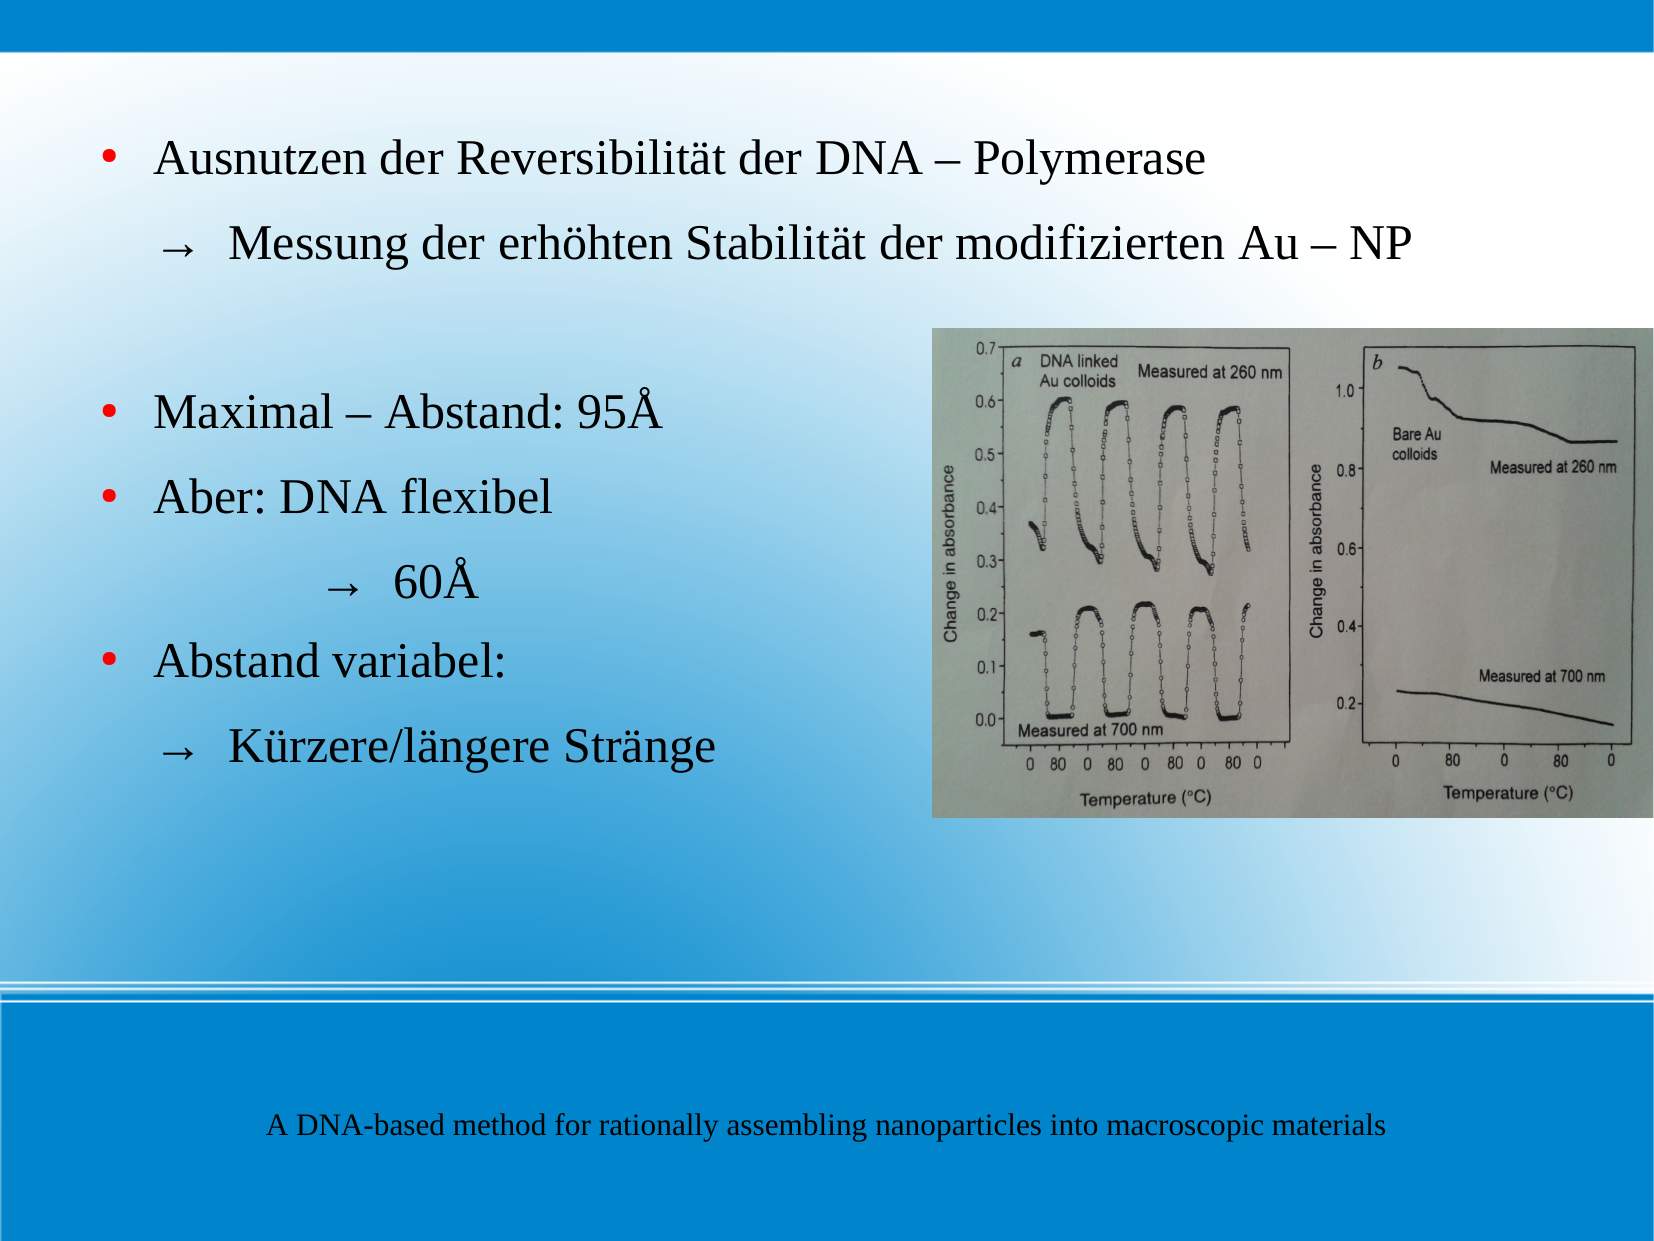

Ausnutzen der Reversibilität der DNA – Polymerase
→ Messung der erhöhten Stabilität der modifizierten Au – NP
Maximal – Abstand: 95Å
Aber: DNA flexibel
→ 60Å
Abstand variabel:
→ Kürzere/längere Stränge
#
A DNA-based method for rationally assembling nanoparticles into macroscopic materials